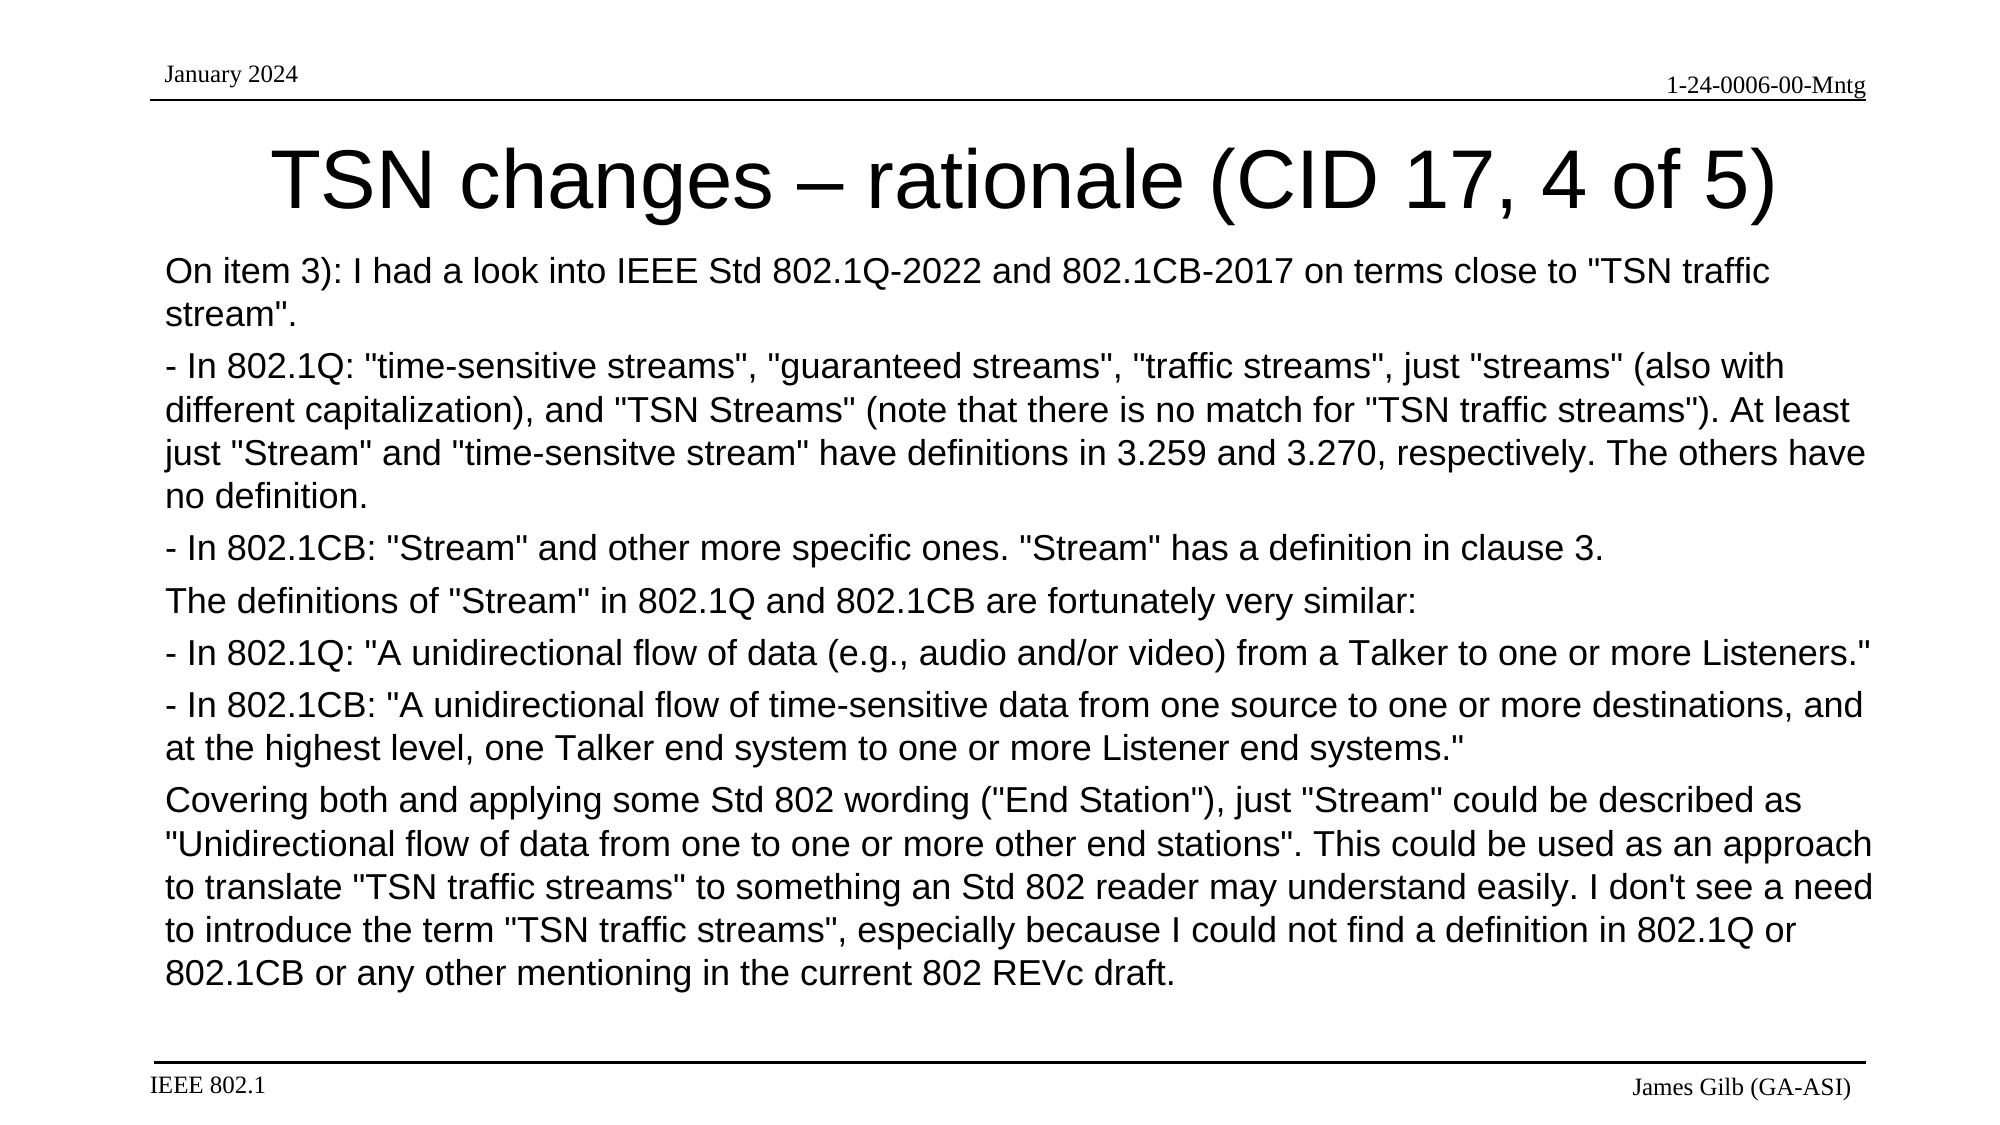

# TSN changes – rationale (CID 17, 4 of 5)
On item 3): I had a look into IEEE Std 802.1Q-2022 and 802.1CB-2017 on terms close to "TSN traffic stream".
- In 802.1Q: "time-sensitive streams", "guaranteed streams", "traffic streams", just "streams" (also with different capitalization), and "TSN Streams" (note that there is no match for "TSN traffic streams"). At least just "Stream" and "time-sensitve stream" have definitions in 3.259 and 3.270, respectively. The others have no definition.
- In 802.1CB: "Stream" and other more specific ones. "Stream" has a definition in clause 3.
The definitions of "Stream" in 802.1Q and 802.1CB are fortunately very similar:
- In 802.1Q: "A unidirectional flow of data (e.g., audio and/or video) from a Talker to one or more Listeners."
- In 802.1CB: "A unidirectional flow of time-sensitive data from one source to one or more destinations, and at the highest level, one Talker end system to one or more Listener end systems."
Covering both and applying some Std 802 wording ("End Station"), just "Stream" could be described as "Unidirectional flow of data from one to one or more other end stations". This could be used as an approach to translate "TSN traffic streams" to something an Std 802 reader may understand easily. I don't see a need to introduce the term "TSN traffic streams", especially because I could not find a definition in 802.1Q or 802.1CB or any other mentioning in the current 802 REVc draft.